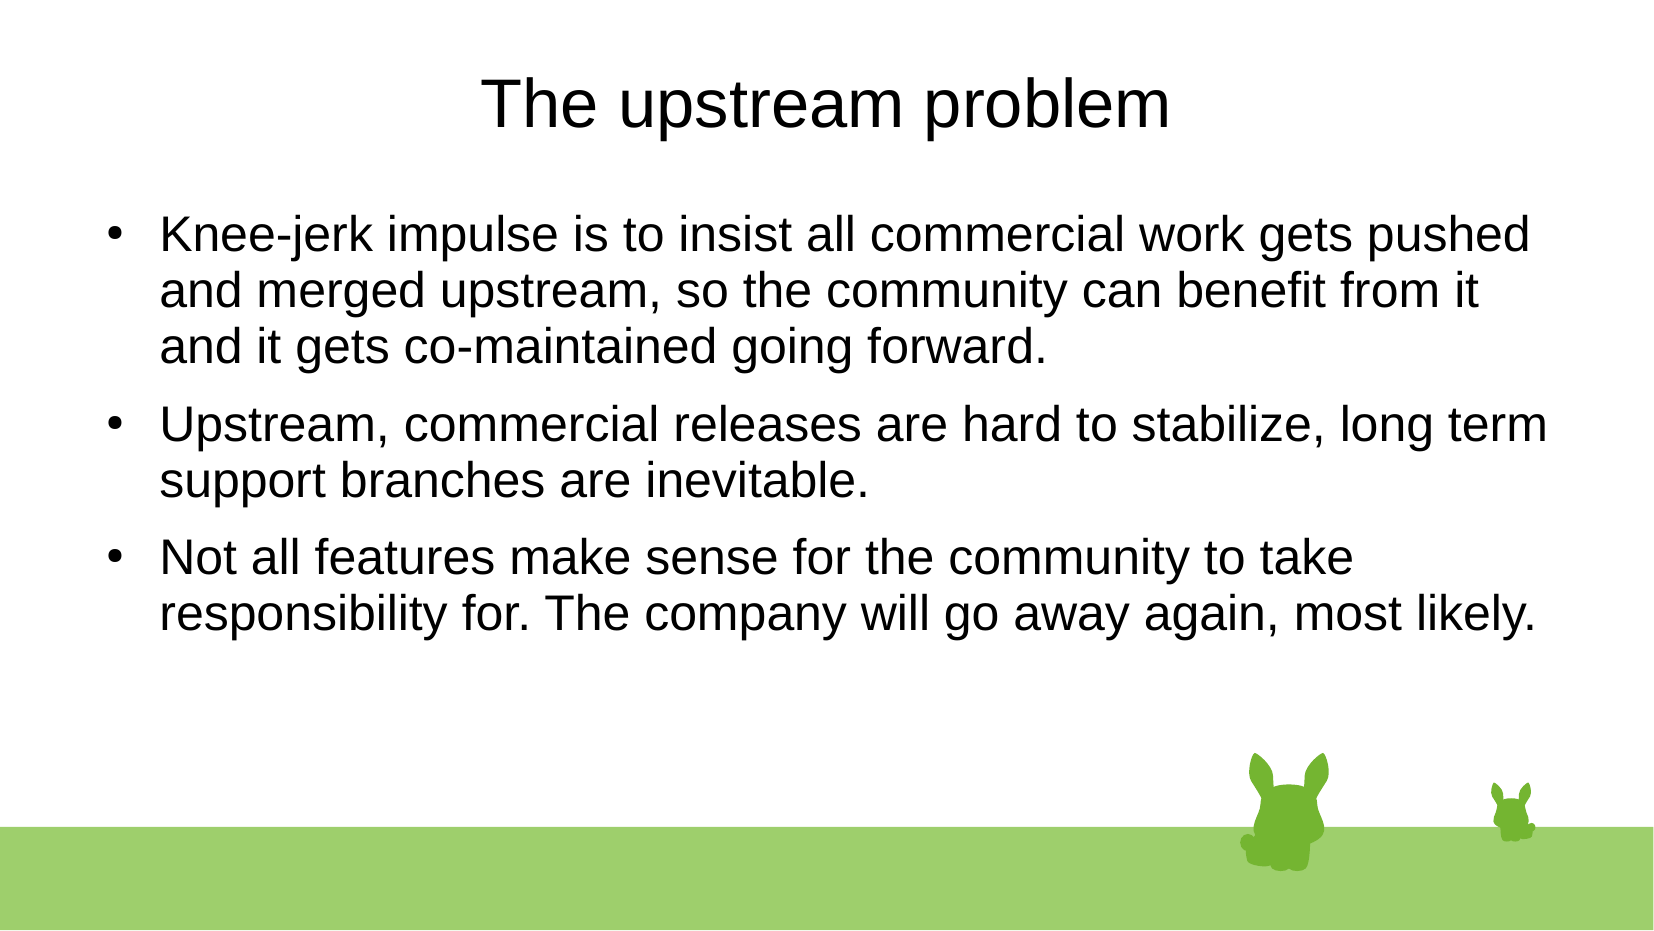

# The upstream problem
Knee-jerk impulse is to insist all commercial work gets pushed and merged upstream, so the community can benefit from it and it gets co-maintained going forward.
Upstream, commercial releases are hard to stabilize, long term support branches are inevitable.
Not all features make sense for the community to take responsibility for. The company will go away again, most likely.